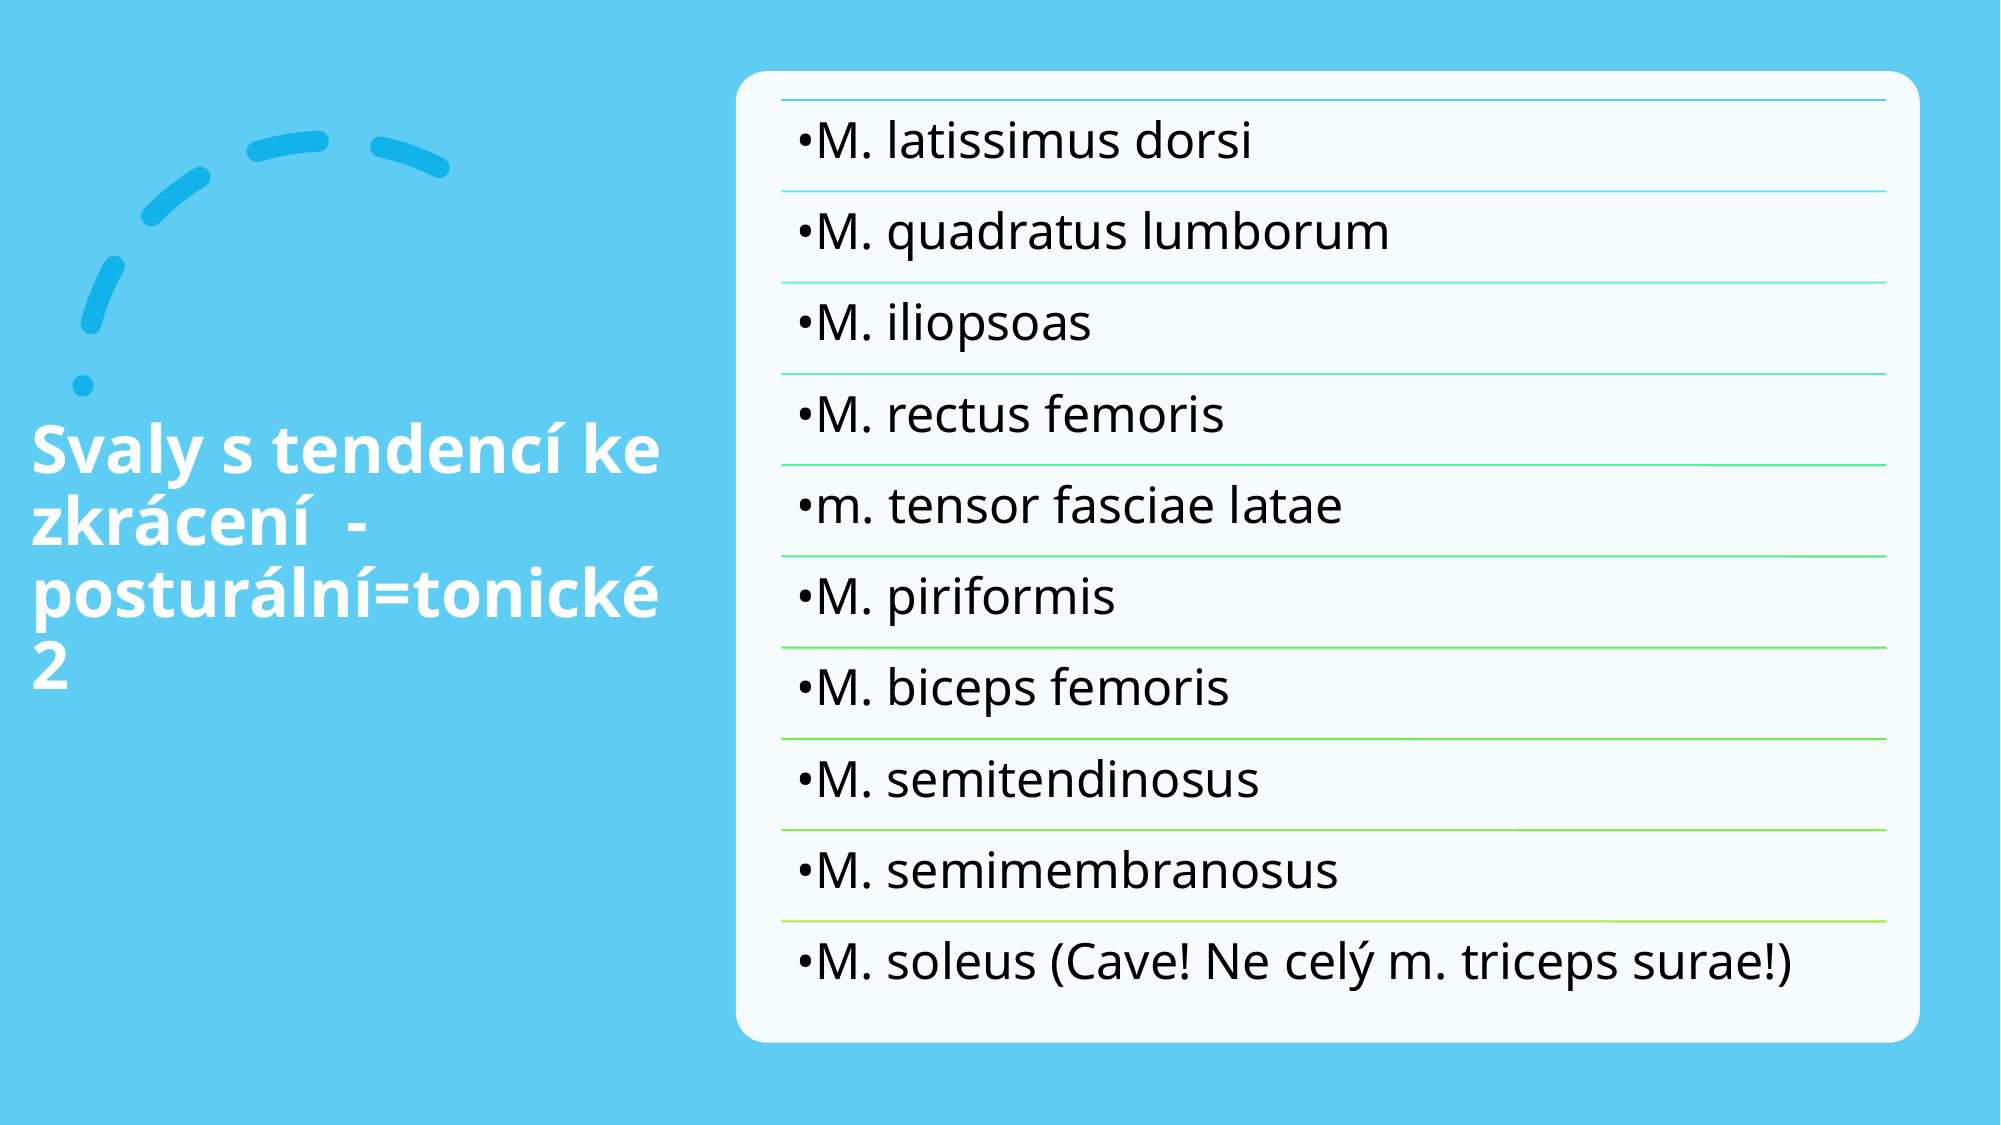

•M. latissimus dorsi
•M. quadratus lumborum
•M. iliopsoas
•M. rectus femoris
•m. tensor fasciae latae
•M. piriformis
•M. biceps femoris
•M. semitendinosus
•M. semimembranosus
•M. soleus (Cave! Ne celý m. triceps surae!)
# Svaly s tendencí ke zkrácení  - posturální=tonické 2